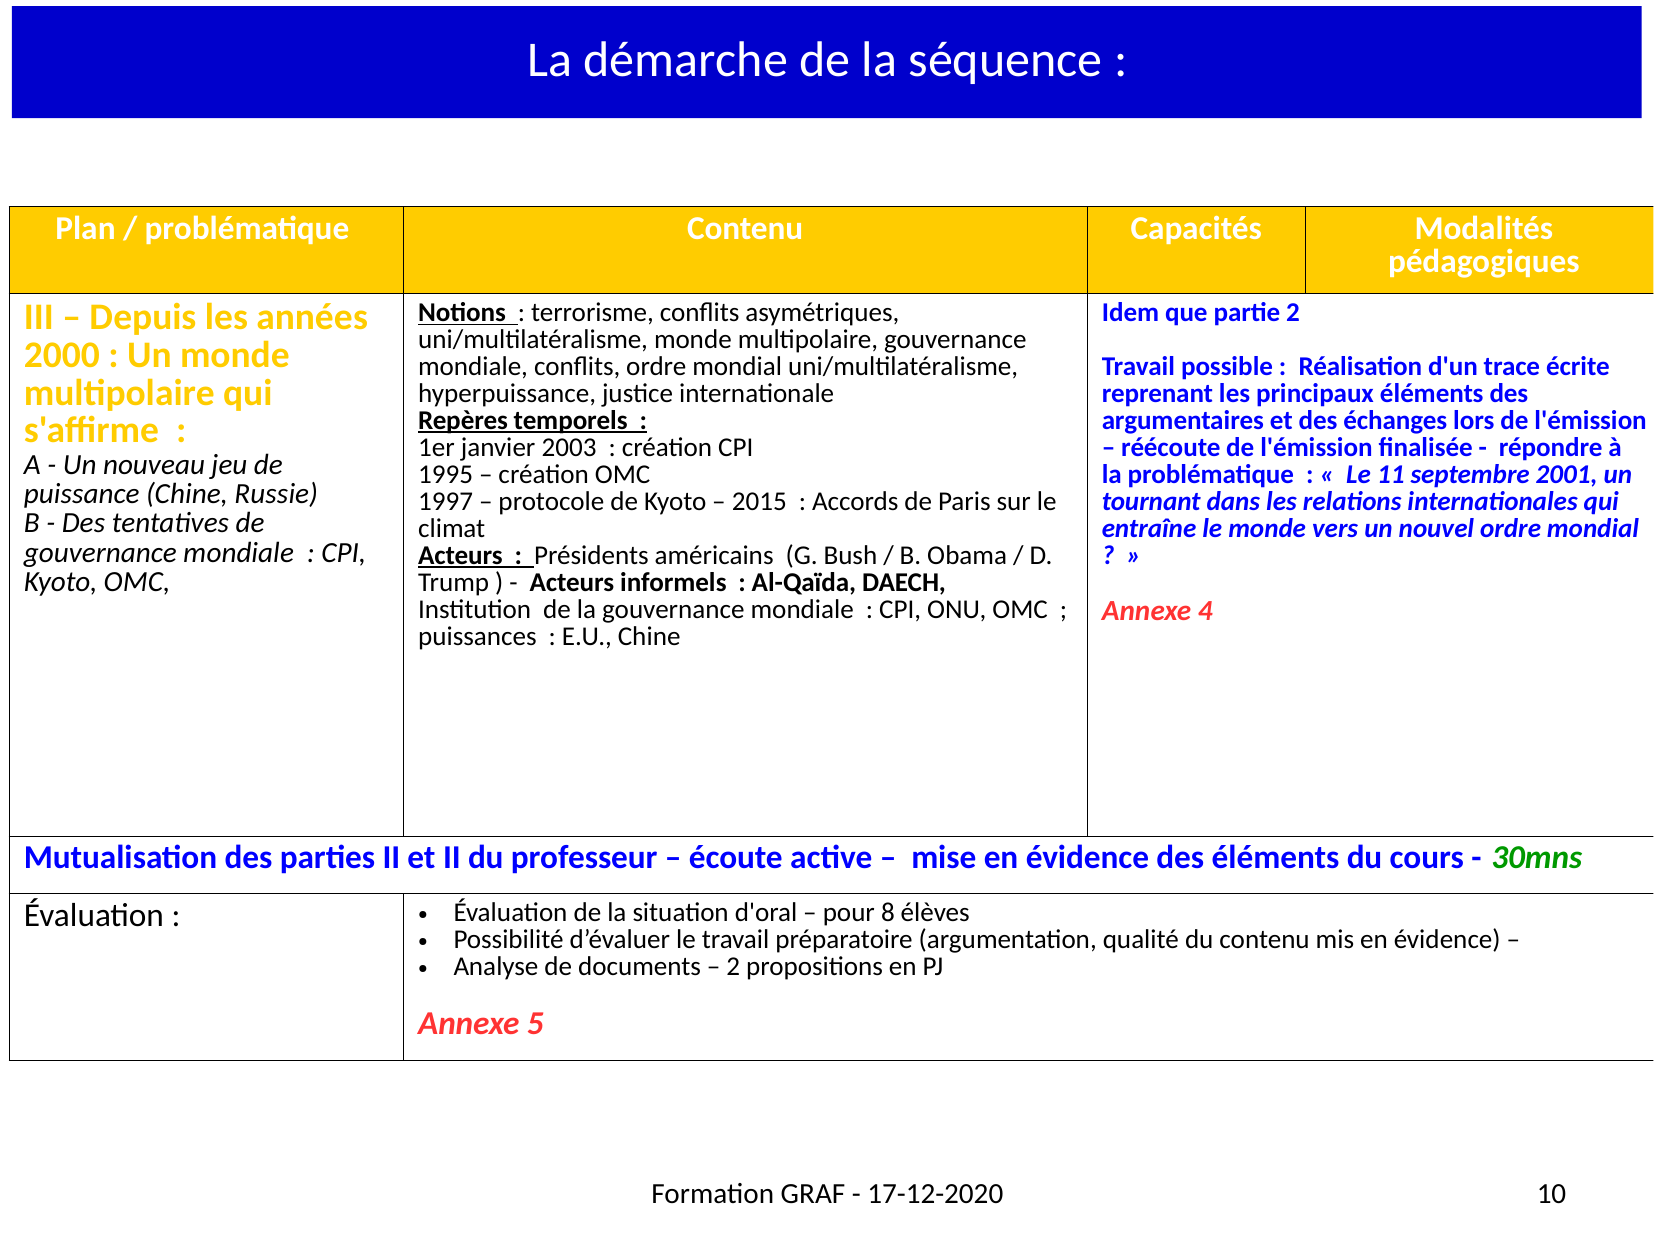

# La démarche de la séquence :
| Plan / problématique | Contenu | Capacités | Modalités pédagogiques |
| --- | --- | --- | --- |
| III – Depuis les années 2000 : Un monde multipolaire qui s'affirme  : A - Un nouveau jeu de puissance (Chine, Russie) B - Des tentatives de gouvernance mondiale  : CPI, Kyoto, OMC, | Notions  : terrorisme, conflits asymétriques, uni/multilatéralisme, monde multipolaire, gouvernance mondiale, conflits, ordre mondial uni/multilatéralisme, hyperpuissance, justice internationale Repères temporels  : 1er janvier 2003  : création CPI 1995 – création OMC 1997 – protocole de Kyoto – 2015  : Accords de Paris sur le climat Acteurs  : Présidents américains  (G. Bush / B. Obama / D. Trump ) - Acteurs informels  : Al-Qaïda, DAECH, Institution de la gouvernance mondiale  : CPI, ONU, OMC  ; puissances  : E.U., Chine | Idem que partie 2 Travail possible : Réalisation d'un trace écrite reprenant les principaux éléments des argumentaires et des échanges lors de l'émission – réécoute de l'émission finalisée - répondre à la problématique  : «  Le 11 septembre 2001, un tournant dans les relations internationales qui entraîne le monde vers un nouvel ordre mondial  ?  » Annexe 4 | |
| Mutualisation des parties II et II du professeur – écoute active – mise en évidence des éléments du cours - 30mns | | | |
| Évaluation : | Évaluation de la situation d'oral – pour 8 élèves Possibilité d’évaluer le travail préparatoire (argumentation, qualité du contenu mis en évidence) – Analyse de documents – 2 propositions en PJ Annexe 5 | | |
10